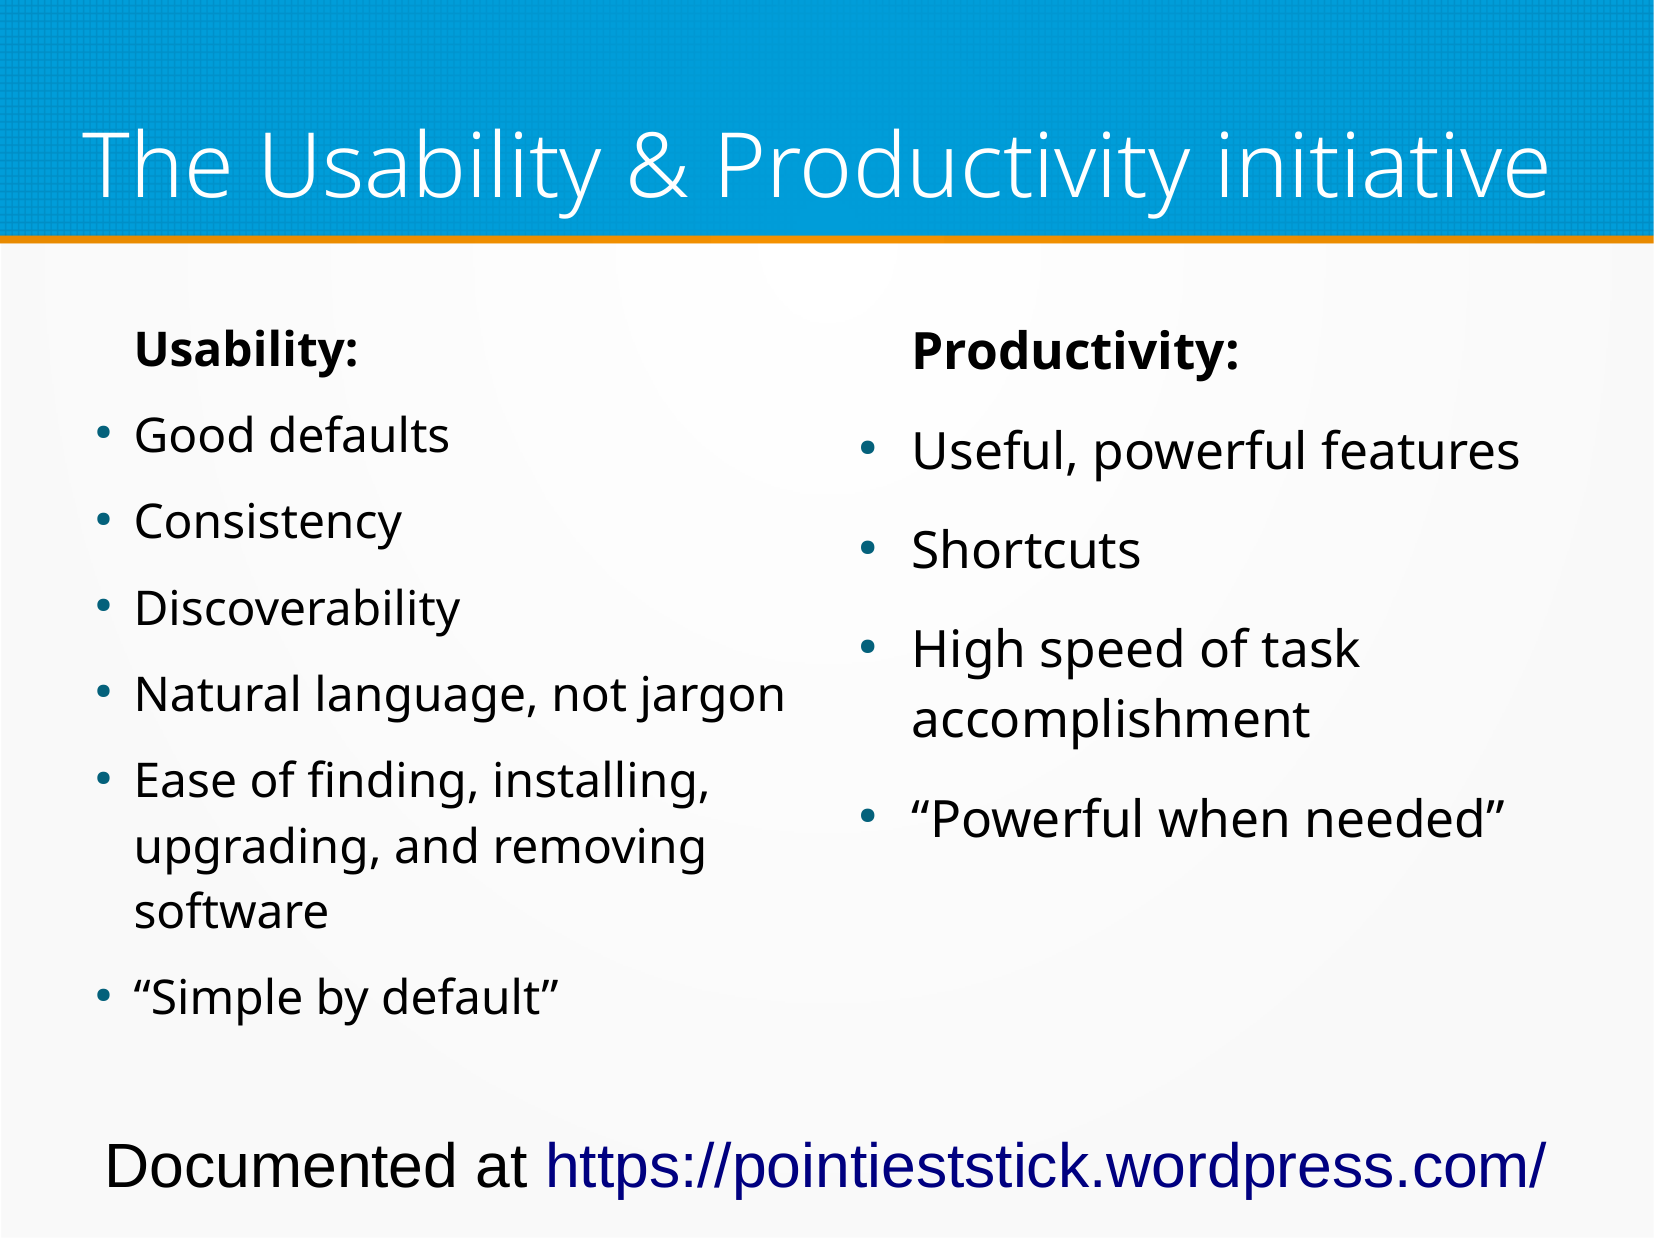

# The Usability & Productivity initiative
Usability:
Good defaults
Consistency
Discoverability
Natural language, not jargon
Ease of finding, installing, upgrading, and removing software
“Simple by default”
Productivity:
Useful, powerful features
Shortcuts
High speed of task accomplishment
“Powerful when needed”
Documented at https://pointieststick.wordpress.com/